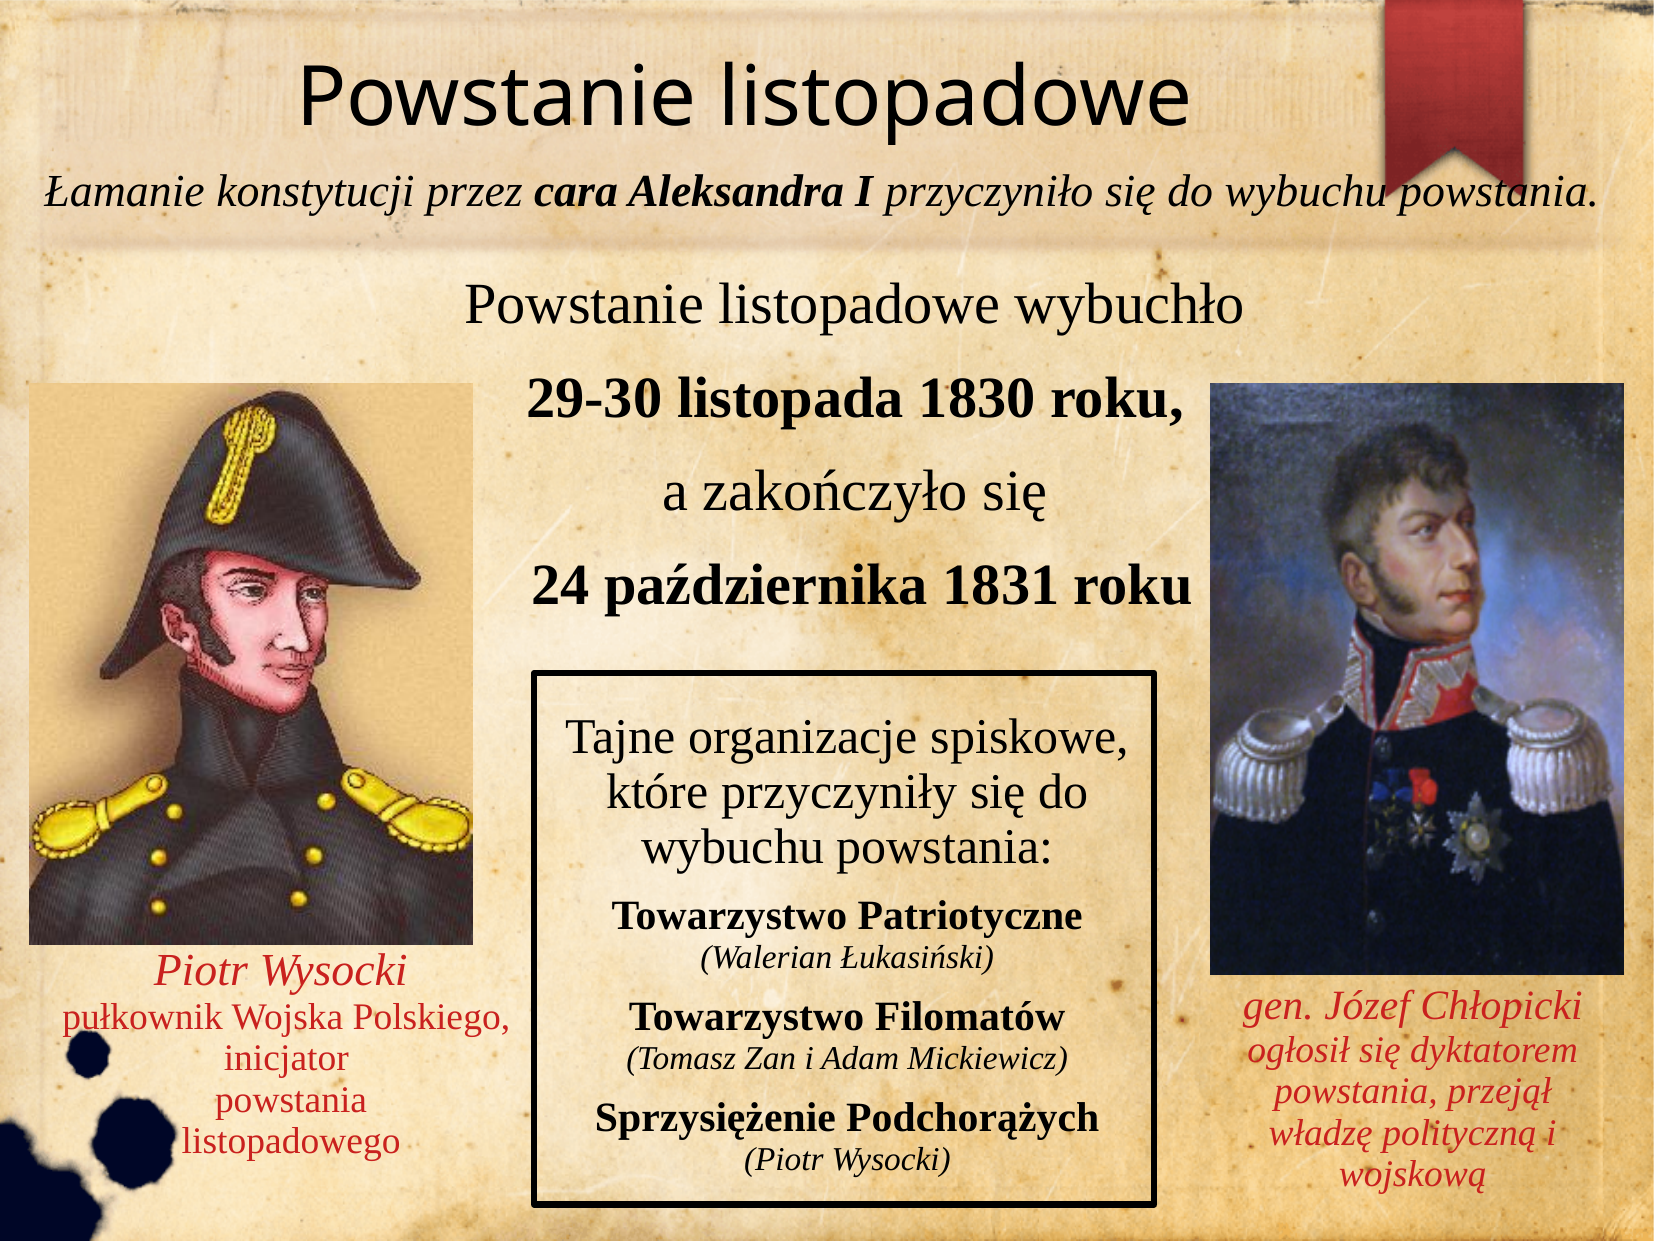

# Powstanie listopadowe
Łamanie konstytucji przez cara Aleksandra I przyczyniło się do wybuchu powstania.
Powstanie listopadowe wybuchło
29-30 listopada 1830 roku,
a zakończyło się
24 października 1831 roku
Tajne organizacje spiskowe, które przyczyniły się do wybuchu powstania:
Towarzystwo Patriotyczne
(Walerian Łukasiński)
Towarzystwo Filomatów
(Tomasz Zan i Adam Mickiewicz)
Sprzysiężenie Podchorążych
(Piotr Wysocki)
Piotr Wysocki
pułkownik Wojska Polskiego, inicjator
 powstania
 listopadowego
gen. Józef Chłopicki
ogłosił się dyktatorem powstania, przejął władzę polityczną i wojskową